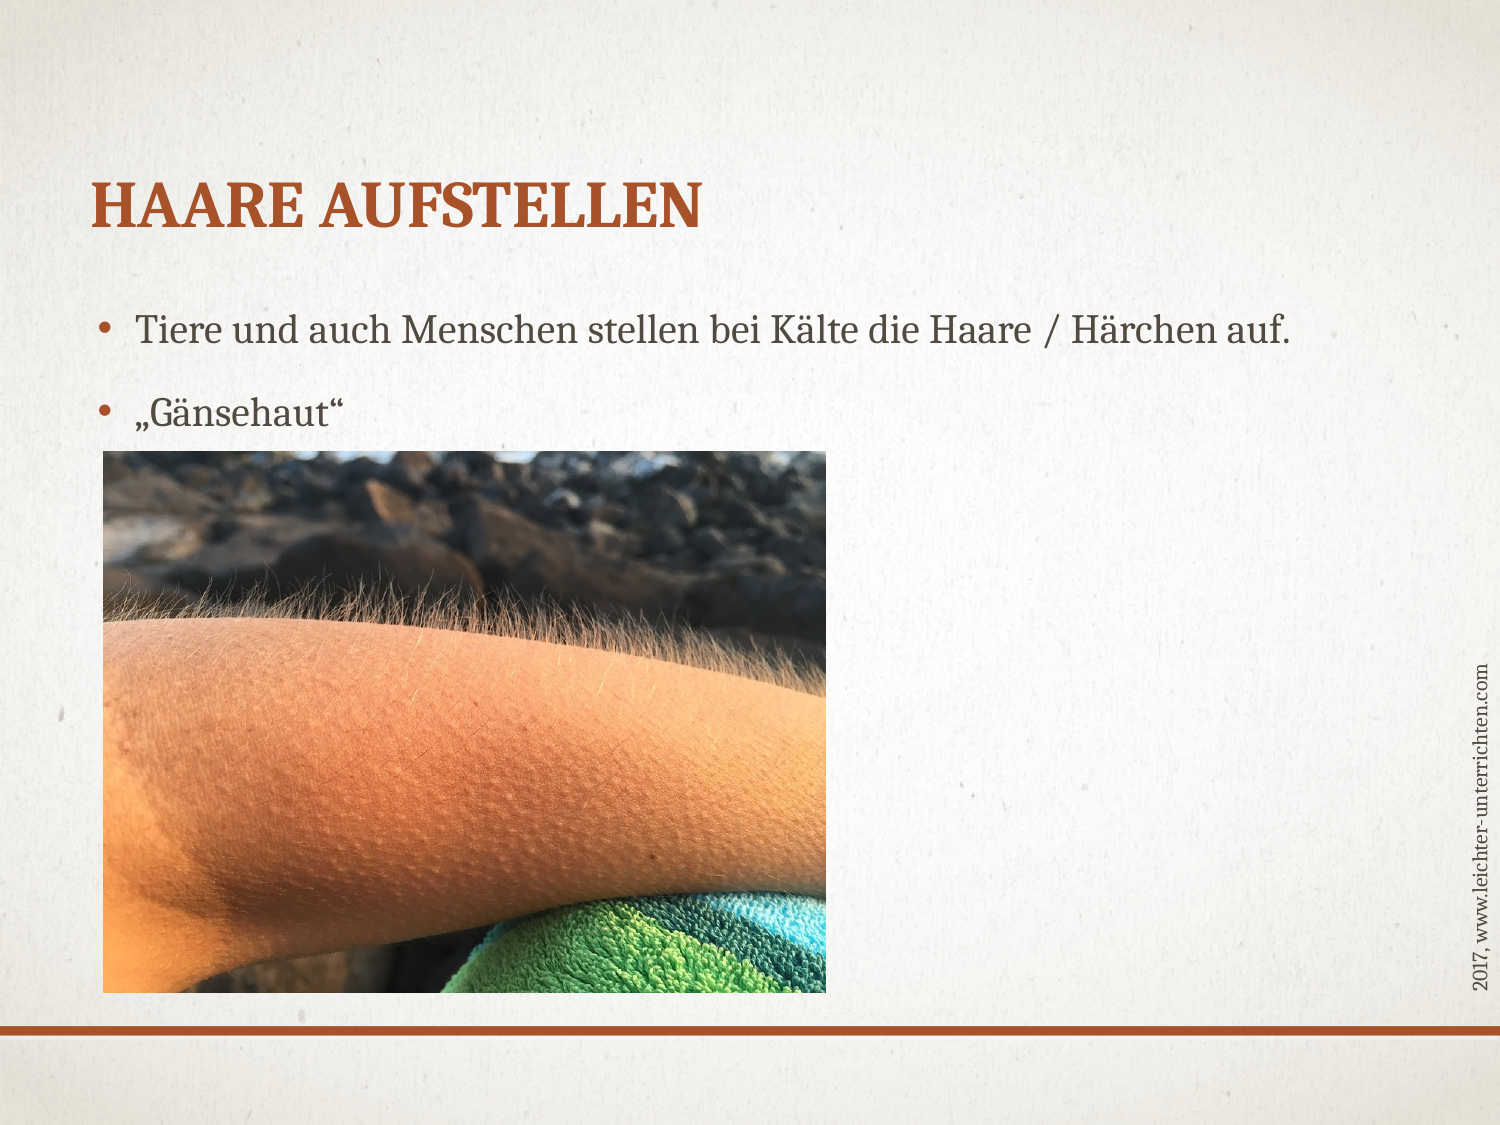

# Haare aufstellen
Tiere und auch Menschen stellen bei Kälte die Haare / Härchen auf.
„Gänsehaut“